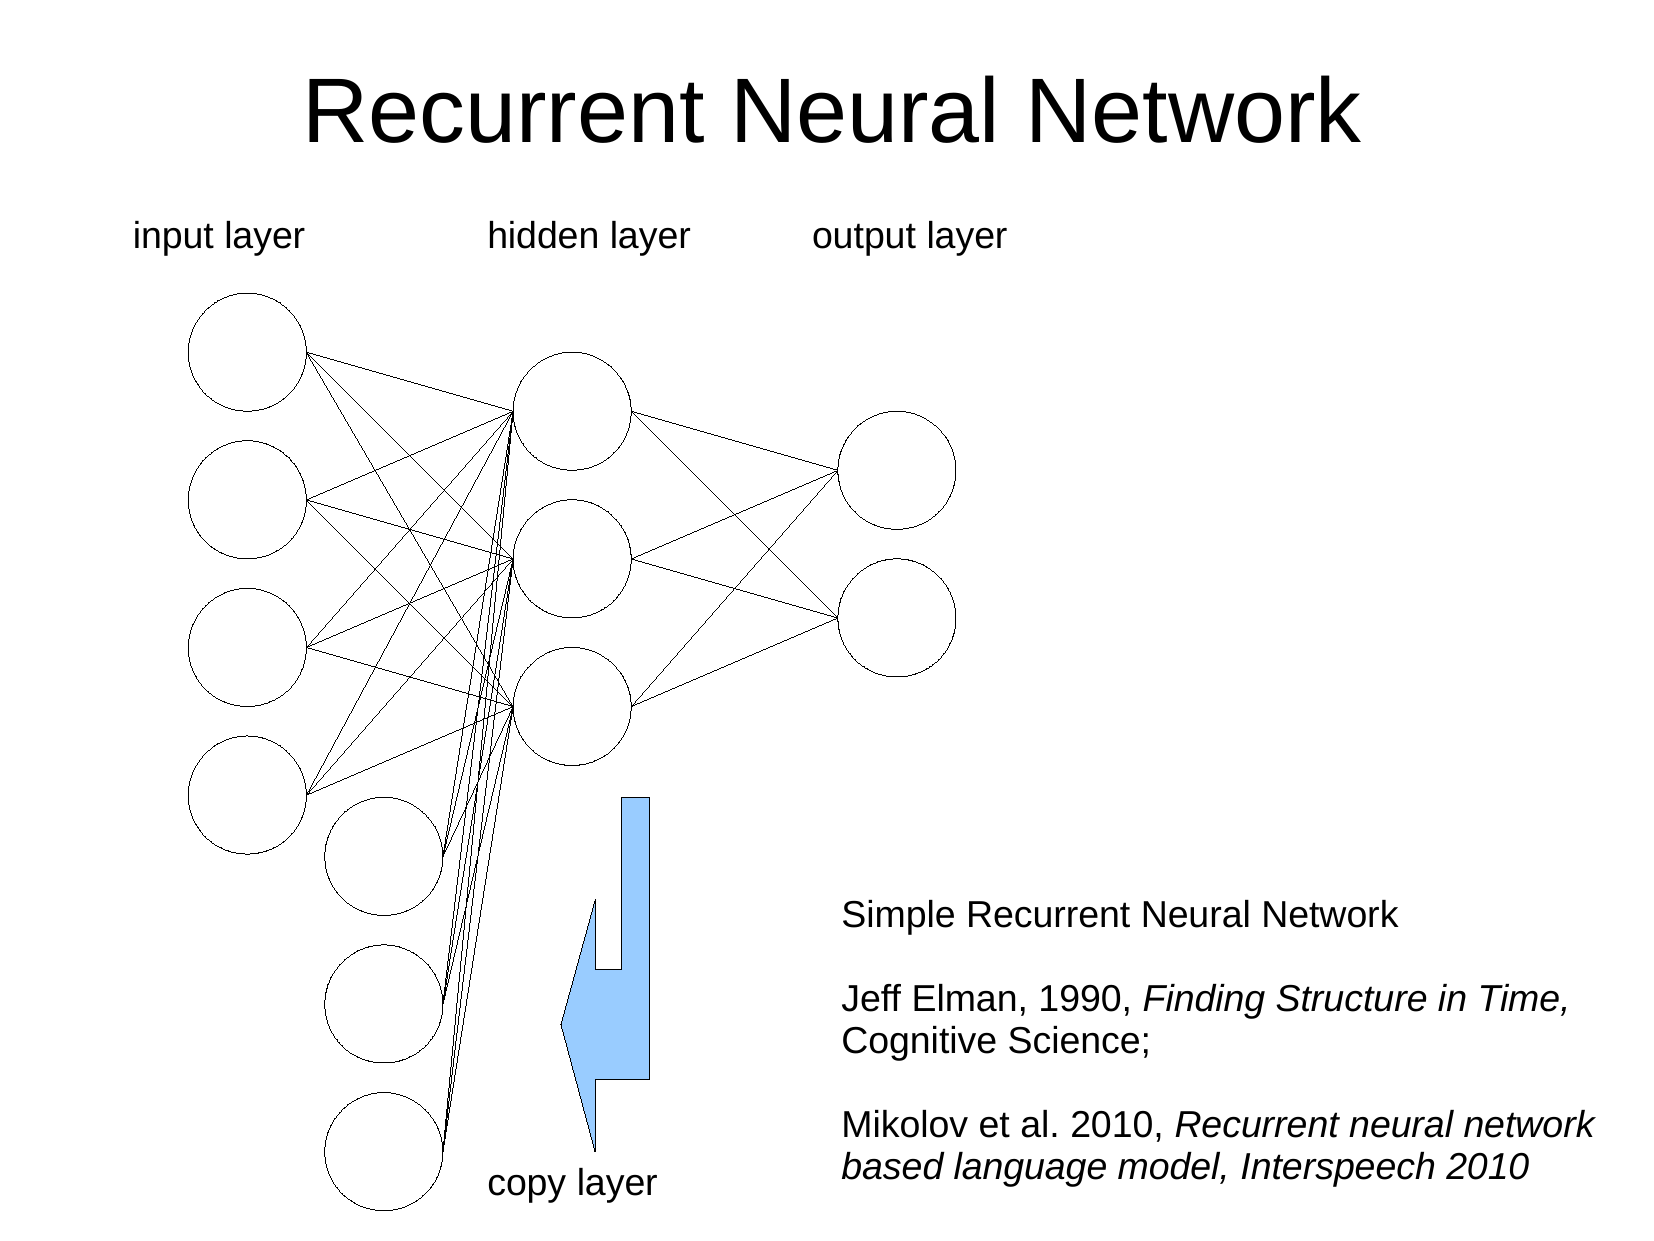

# Recurrent Neural Network
input layer
hidden layer
output layer
Simple Recurrent Neural Network
Jeff Elman, 1990, Finding Structure in Time,
Cognitive Science;
Mikolov et al. 2010, Recurrent neural network based language model, Interspeech 2010
copy layer